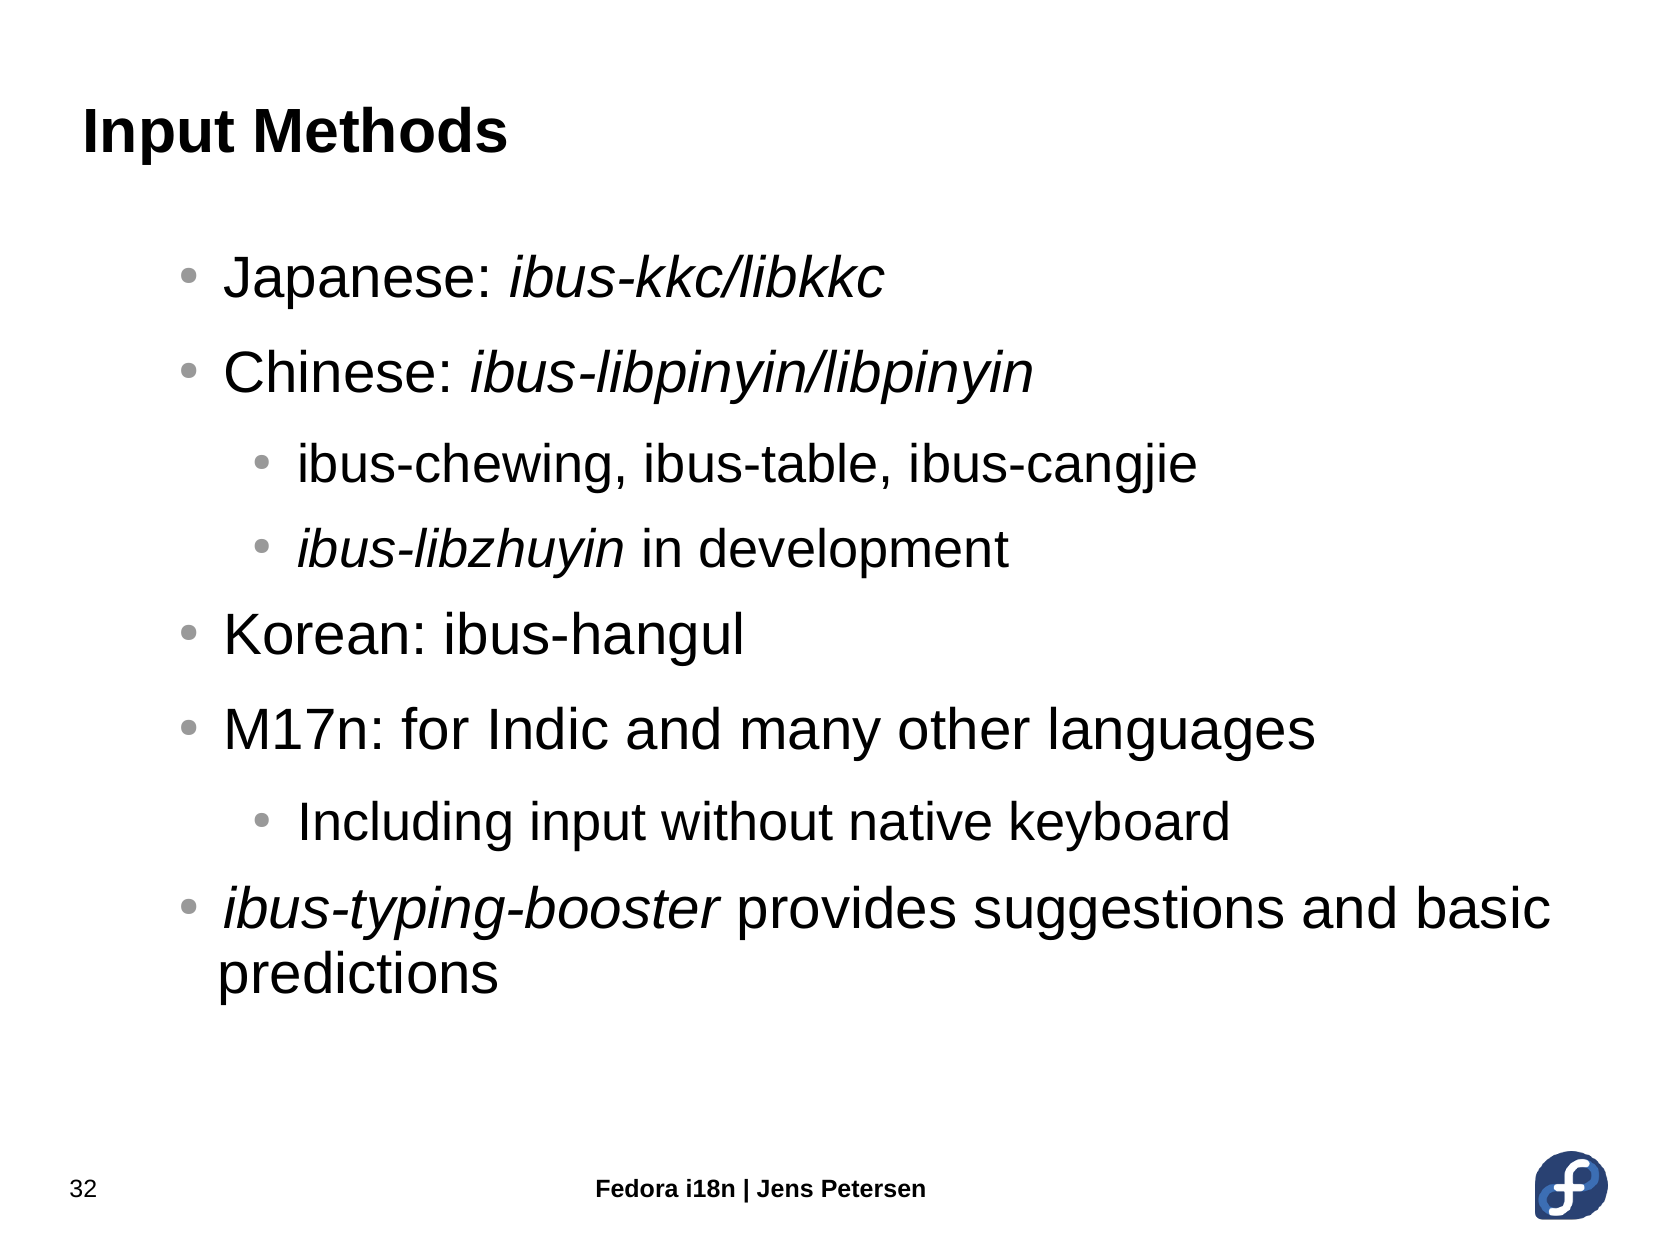

# Input Methods
Japanese: ibus-kkc/libkkc
Chinese: ibus-libpinyin/libpinyin
ibus-chewing, ibus-table, ibus-cangjie
ibus-libzhuyin in development
Korean: ibus-hangul
M17n: for Indic and many other languages
Including input without native keyboard
ibus-typing-booster provides suggestions and basic predictions